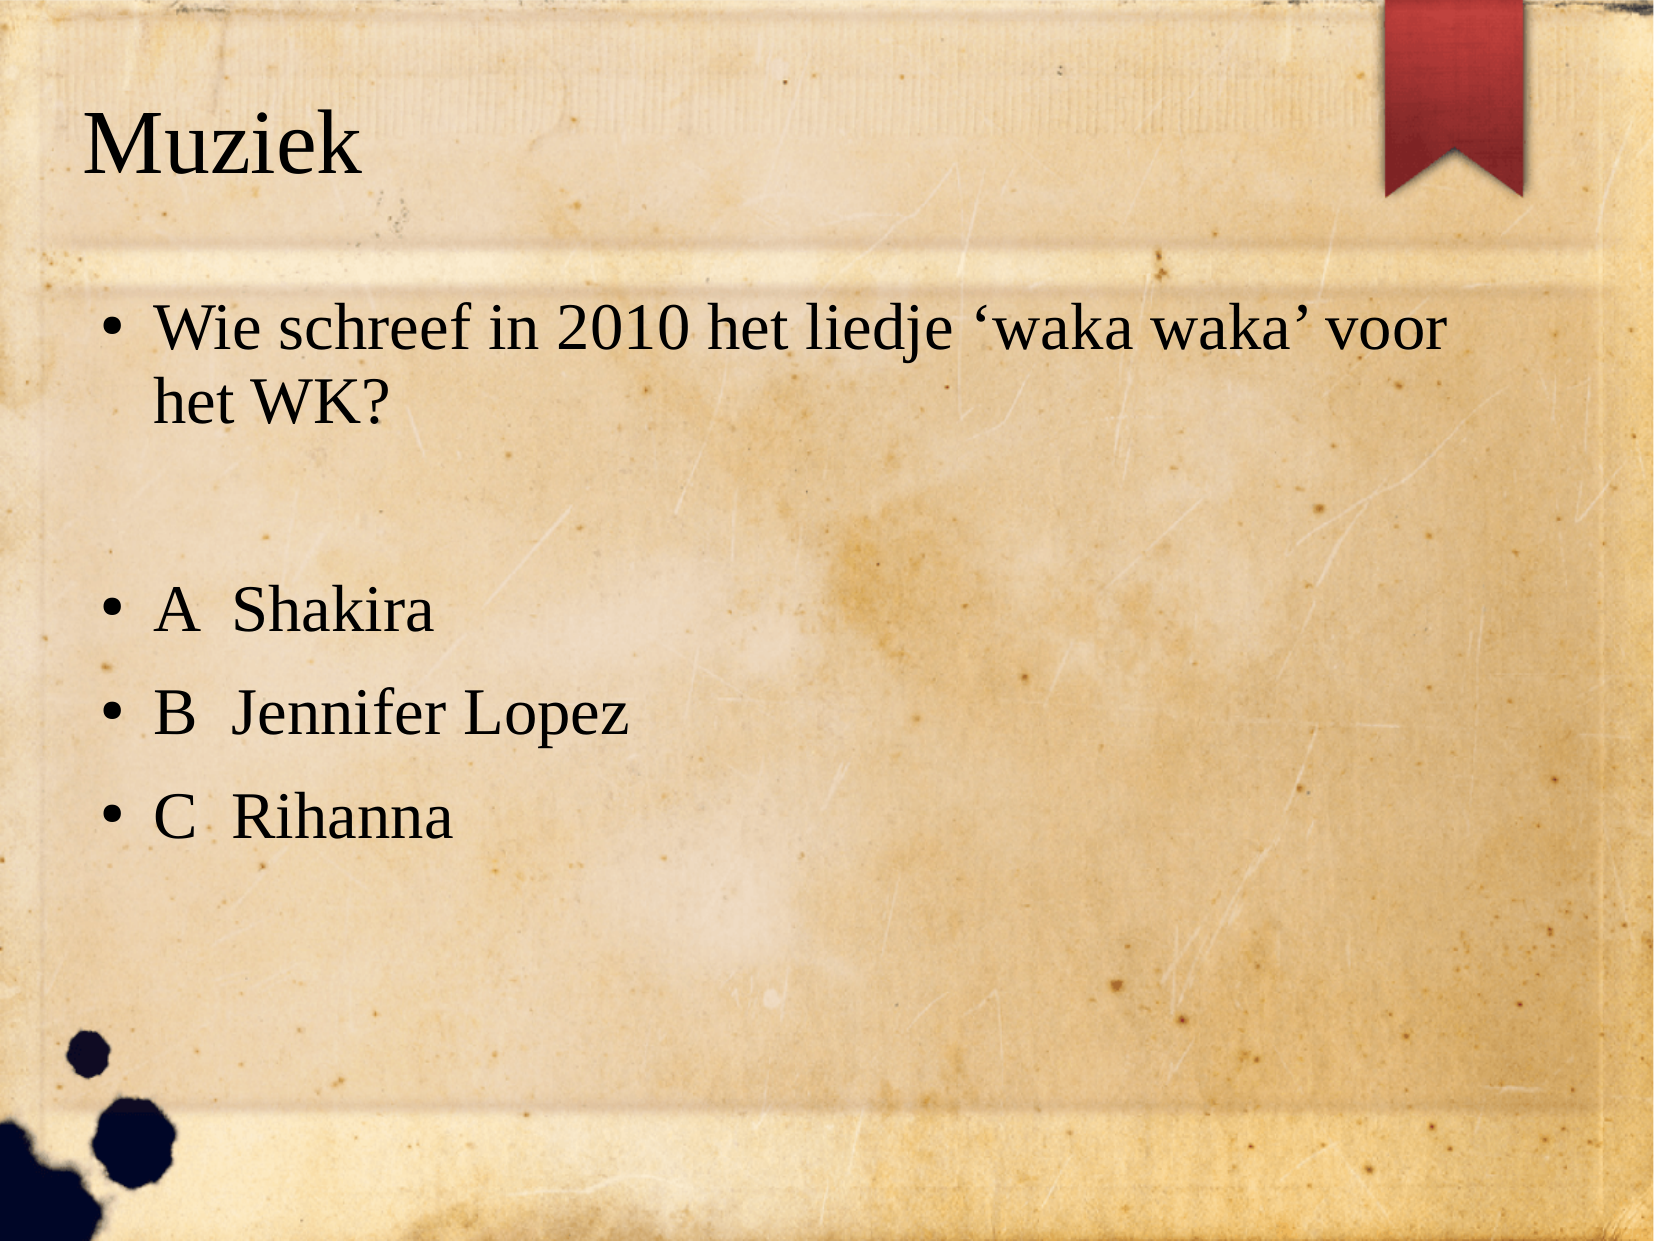

# Muziek
Wie schreef in 2010 het liedje ‘waka waka’ voor het WK?
A Shakira
B Jennifer Lopez
C Rihanna